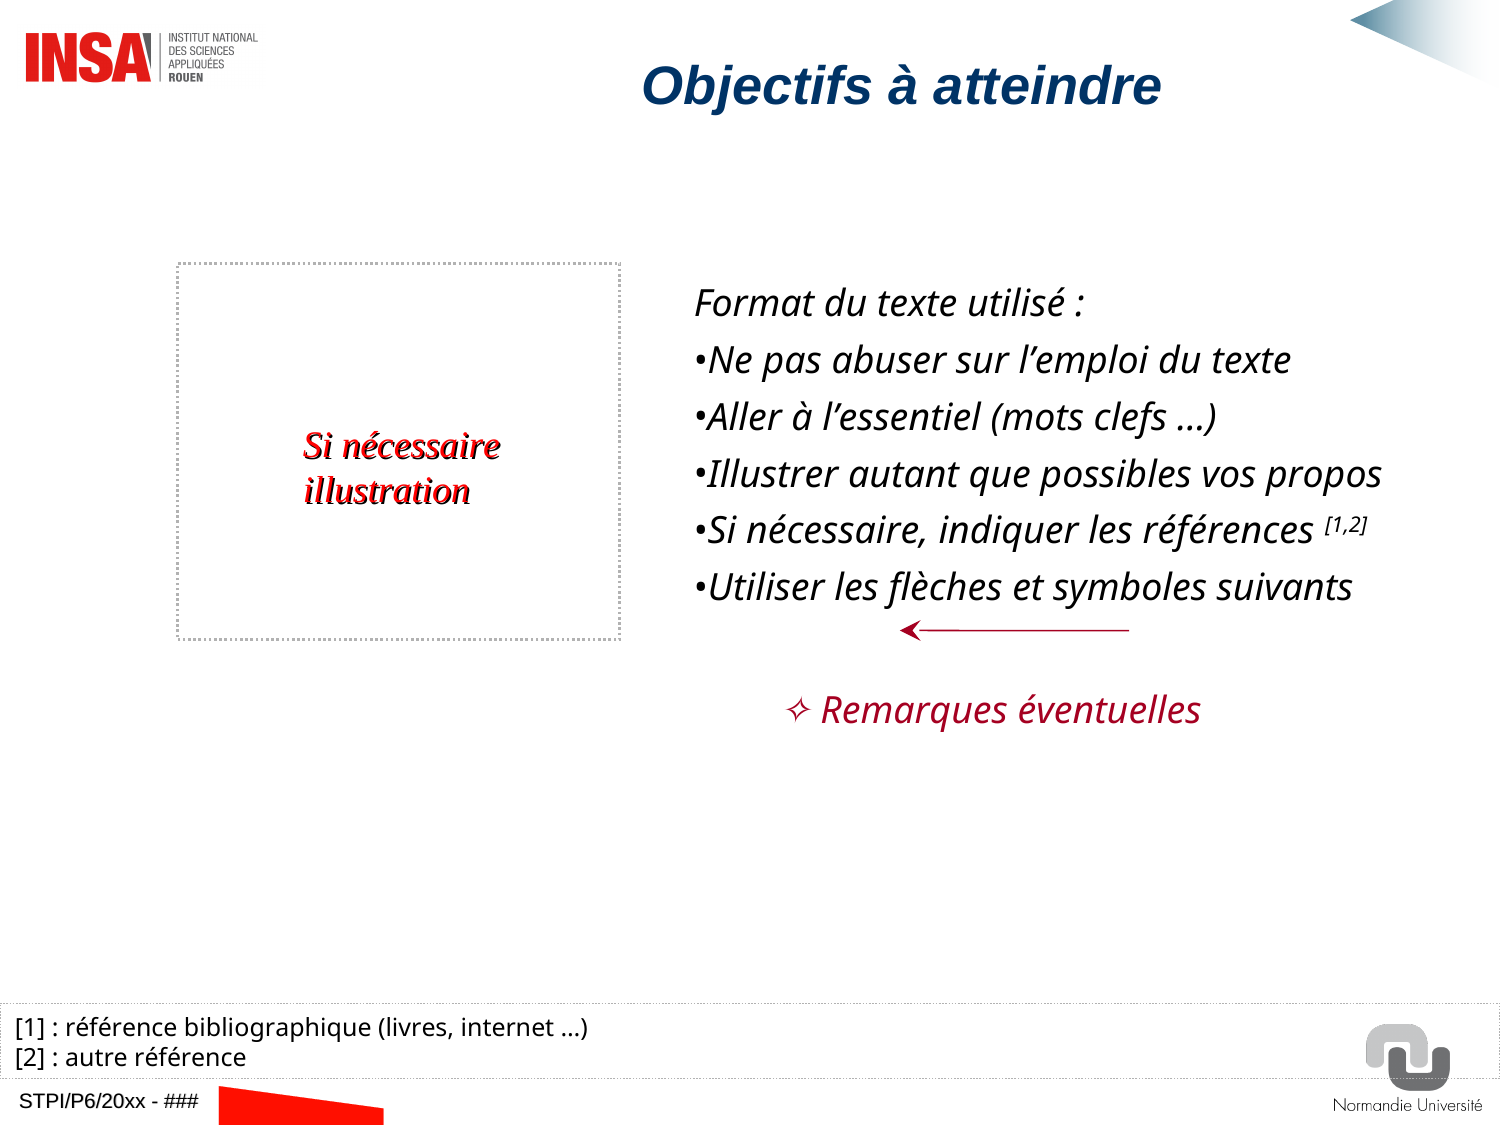

Objectifs à atteindre
Format du texte utilisé :
Ne pas abuser sur l’emploi du texte
Aller à l’essentiel (mots clefs …)
Illustrer autant que possibles vos propos
Si nécessaire, indiquer les références [1,2]
Utiliser les flèches et symboles suivants
Si nécessaire
illustration
 Remarques éventuelles
[1] : référence bibliographique (livres, internet …)
[2] : autre référence